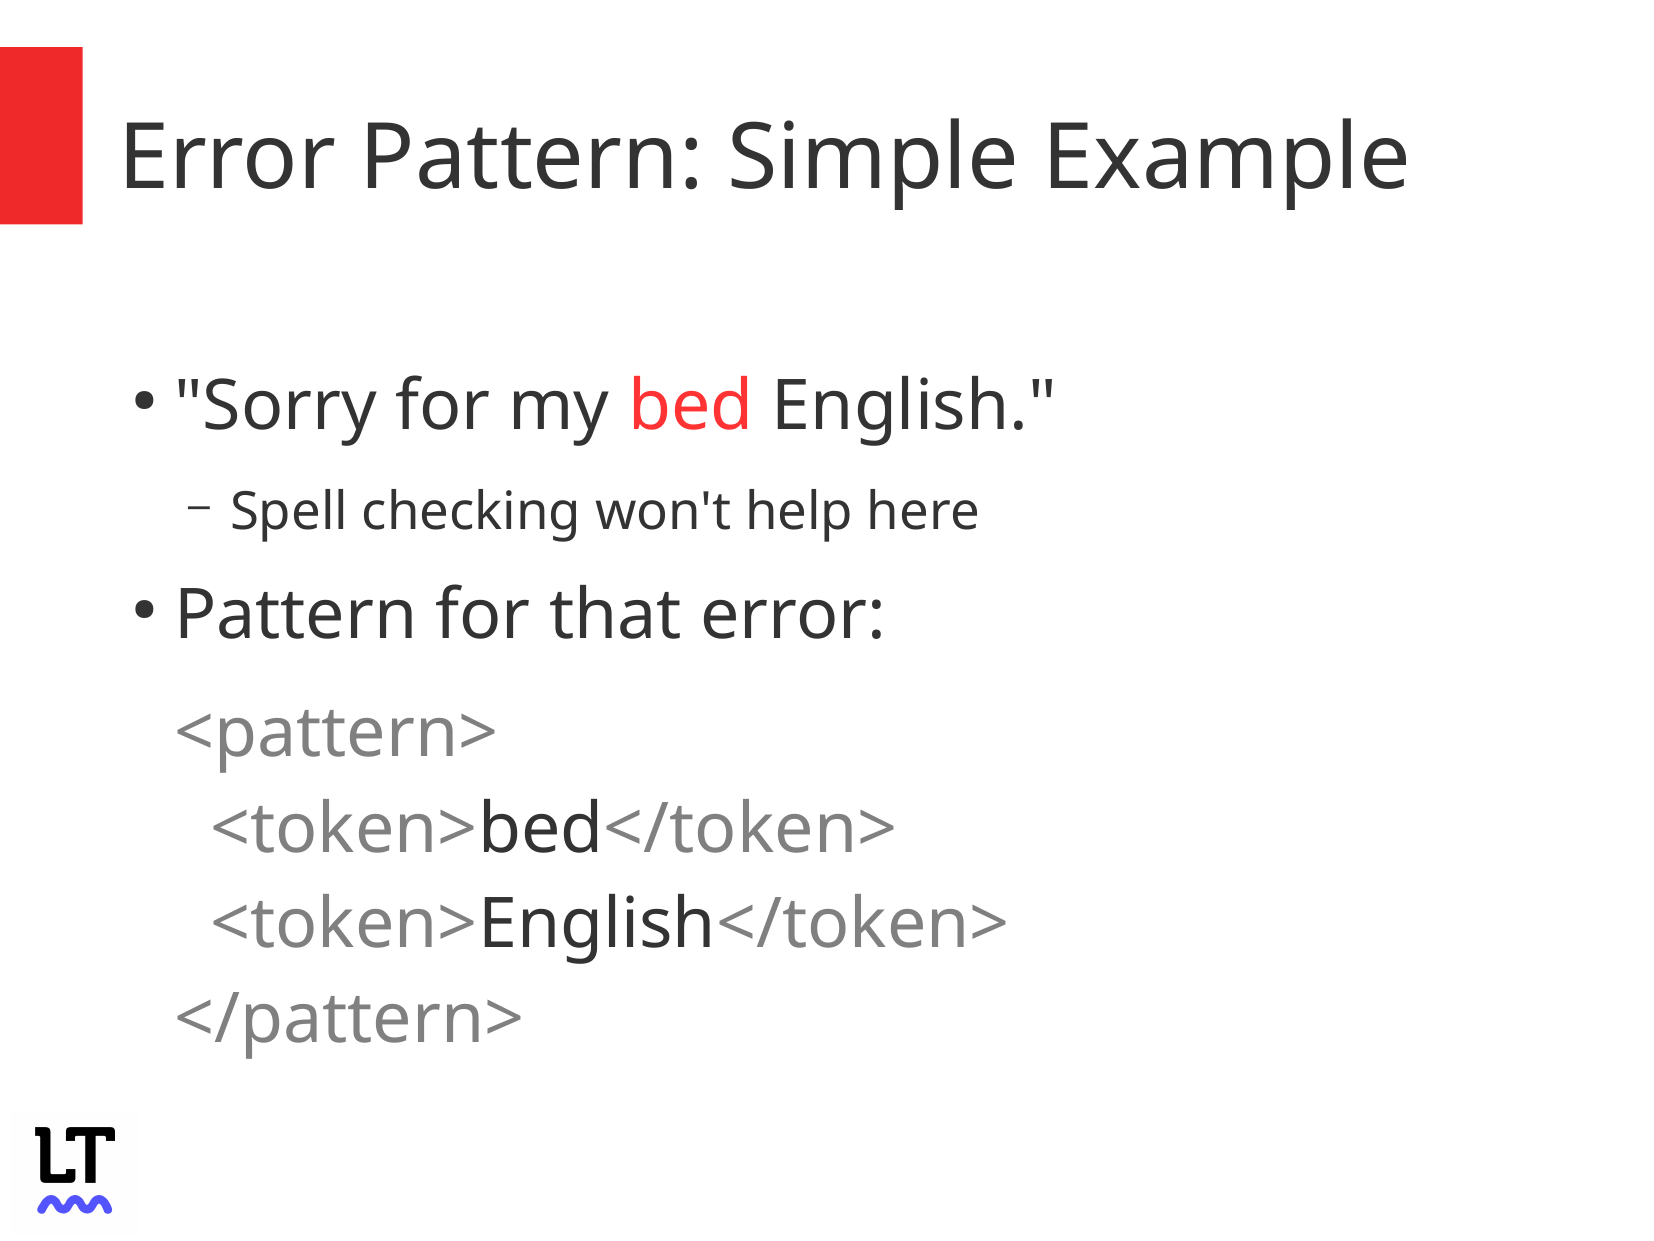

# Error Pattern: Simple Example
"Sorry for my bed English."
Spell checking won't help here
Pattern for that error:
<pattern>
 <token>bed</token>
 <token>English</token>
</pattern>